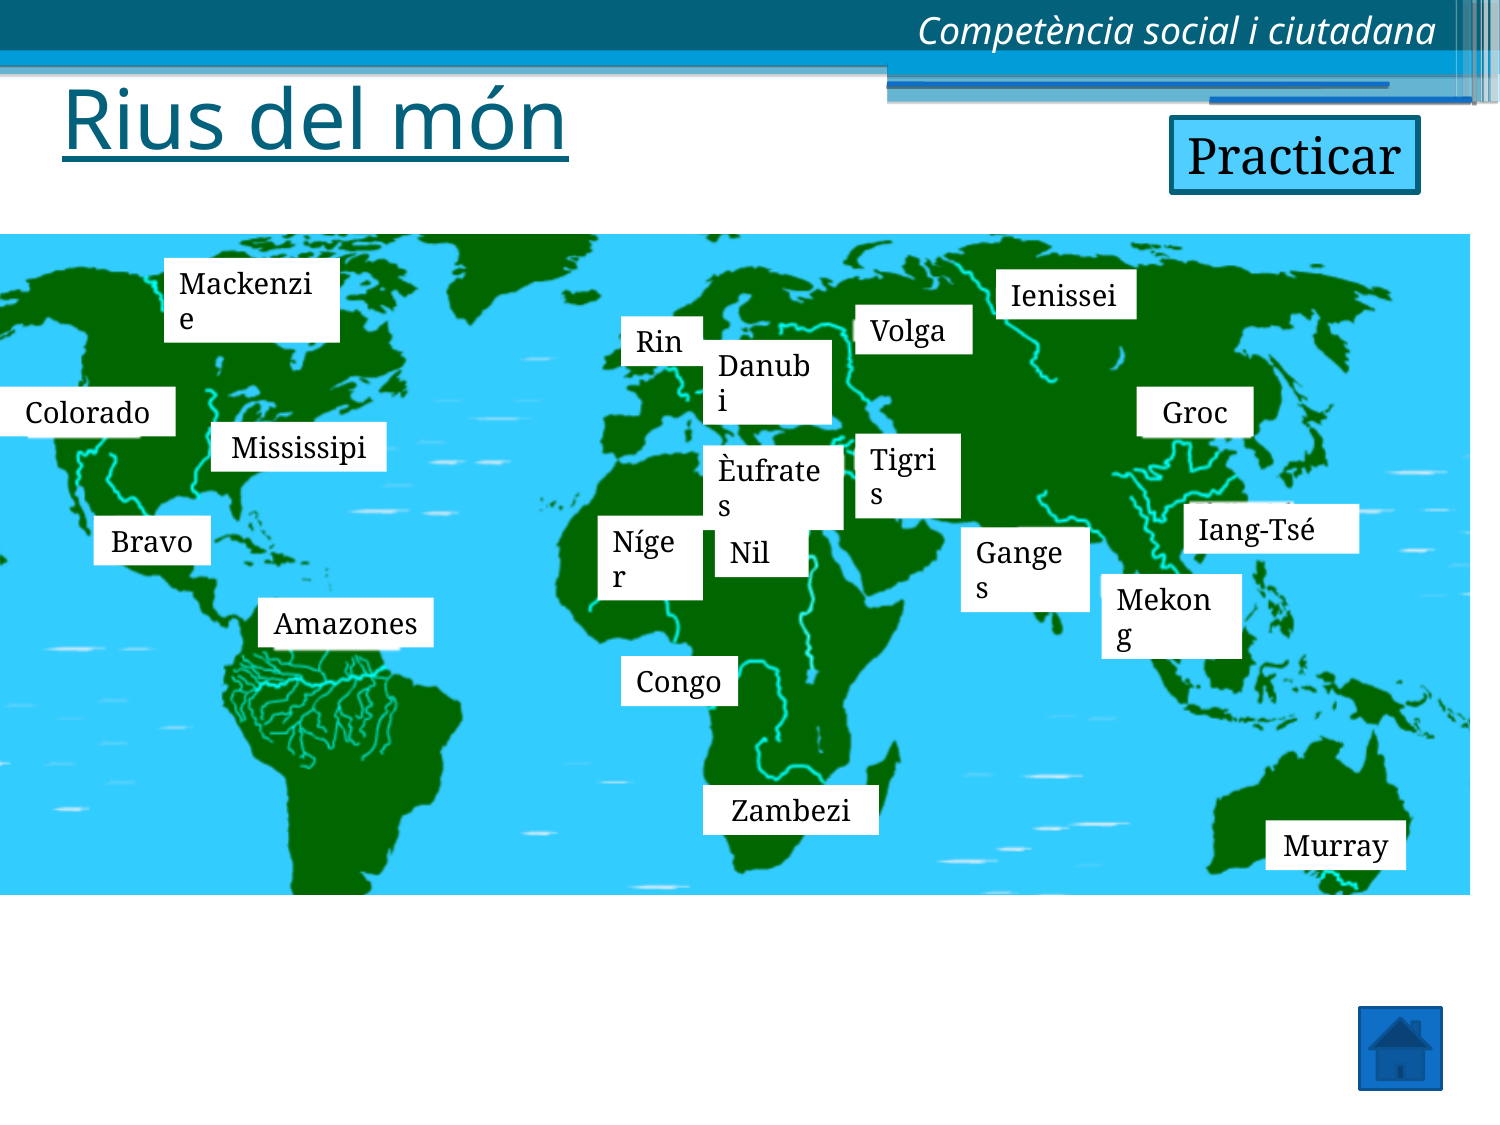

Competència social i ciutadana
Rius del món
Practicar
Mackenzie
Ienissei
Volga
Rin
Danubi
Colorado
Groc
Mississipi
Tigris
Èufrates
Iang-Tsé
Bravo
Níger
Nil
Ganges
Mekong
Amazones
Congo
Zambezi
Murray